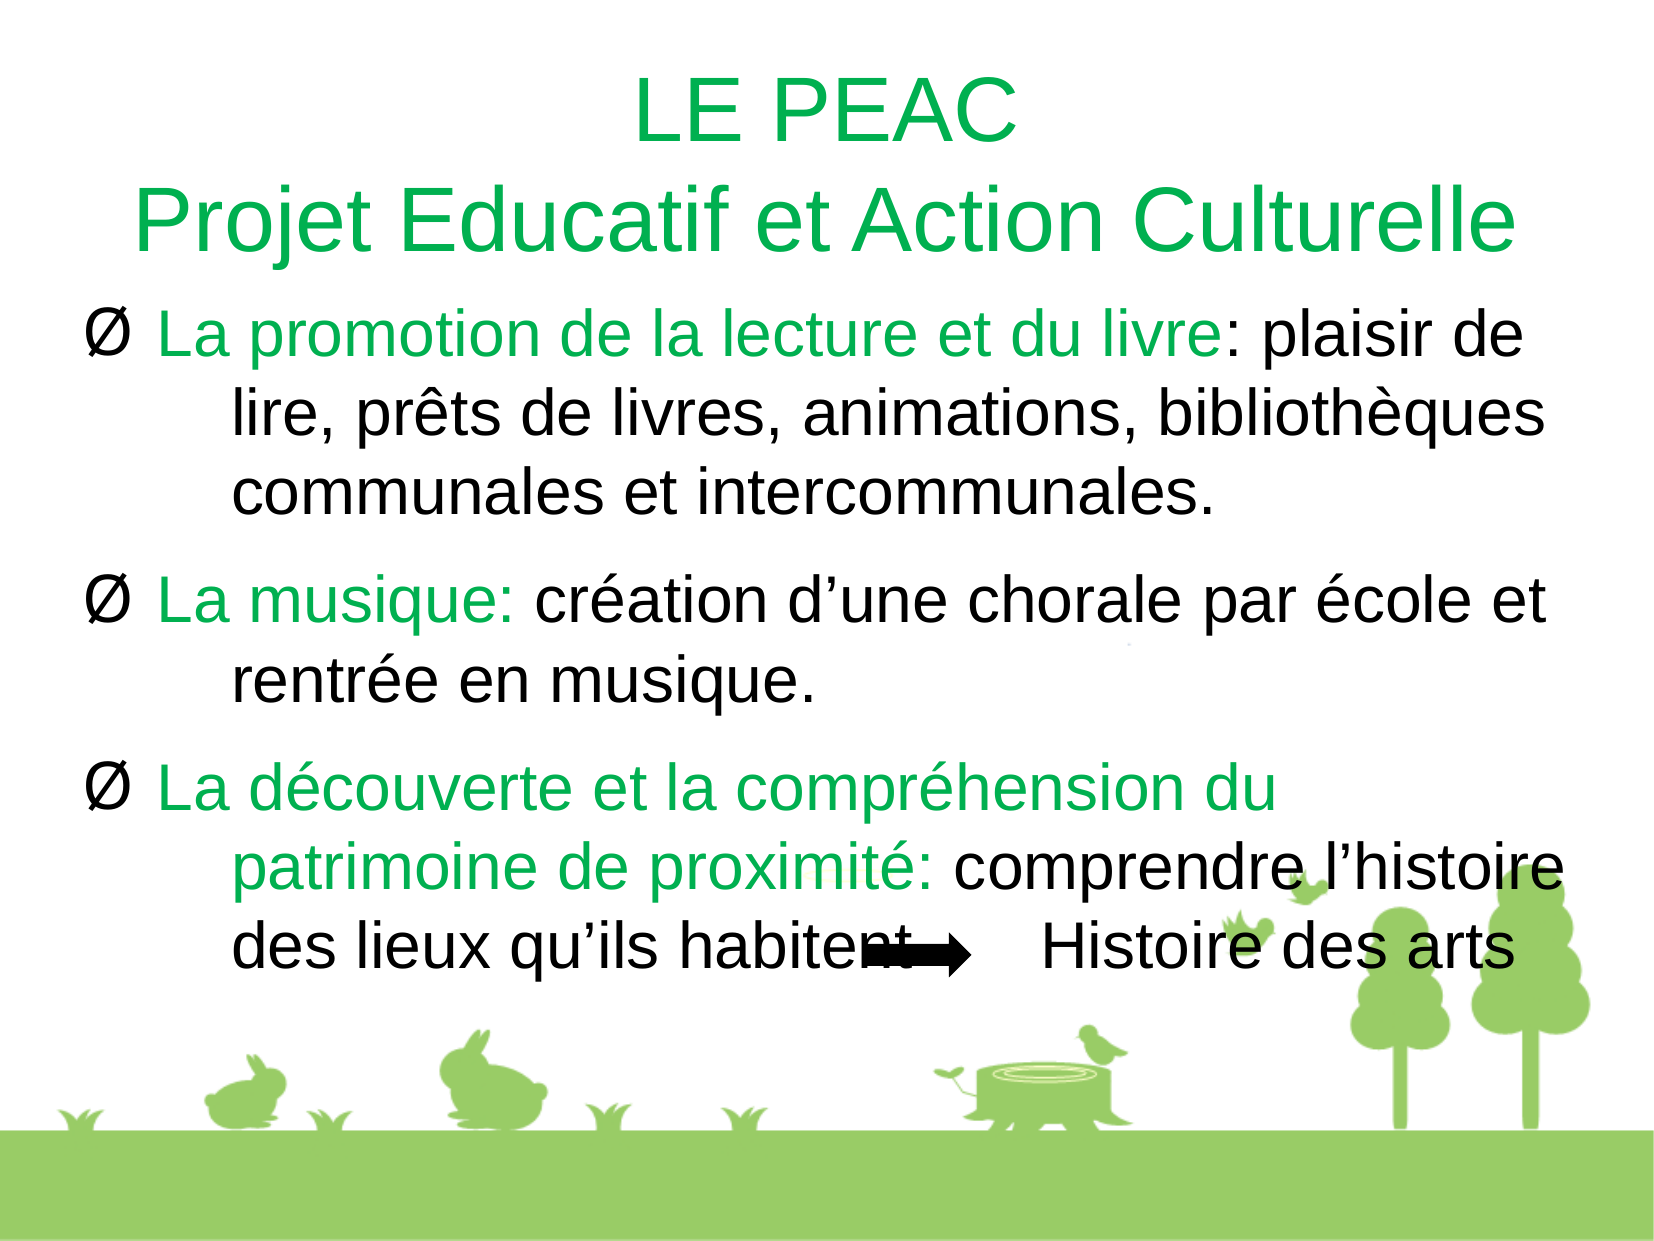

# LE PEAC Projet Educatif et Action Culturelle
La promotion de la lecture et du livre: plaisir de lire, prêts de livres, animations, bibliothèques communales et intercommunales.
La musique: création d’une chorale par école et rentrée en musique.
La découverte et la compréhension du patrimoine de proximité: comprendre l’histoire des lieux qu’ils habitent Histoire des arts